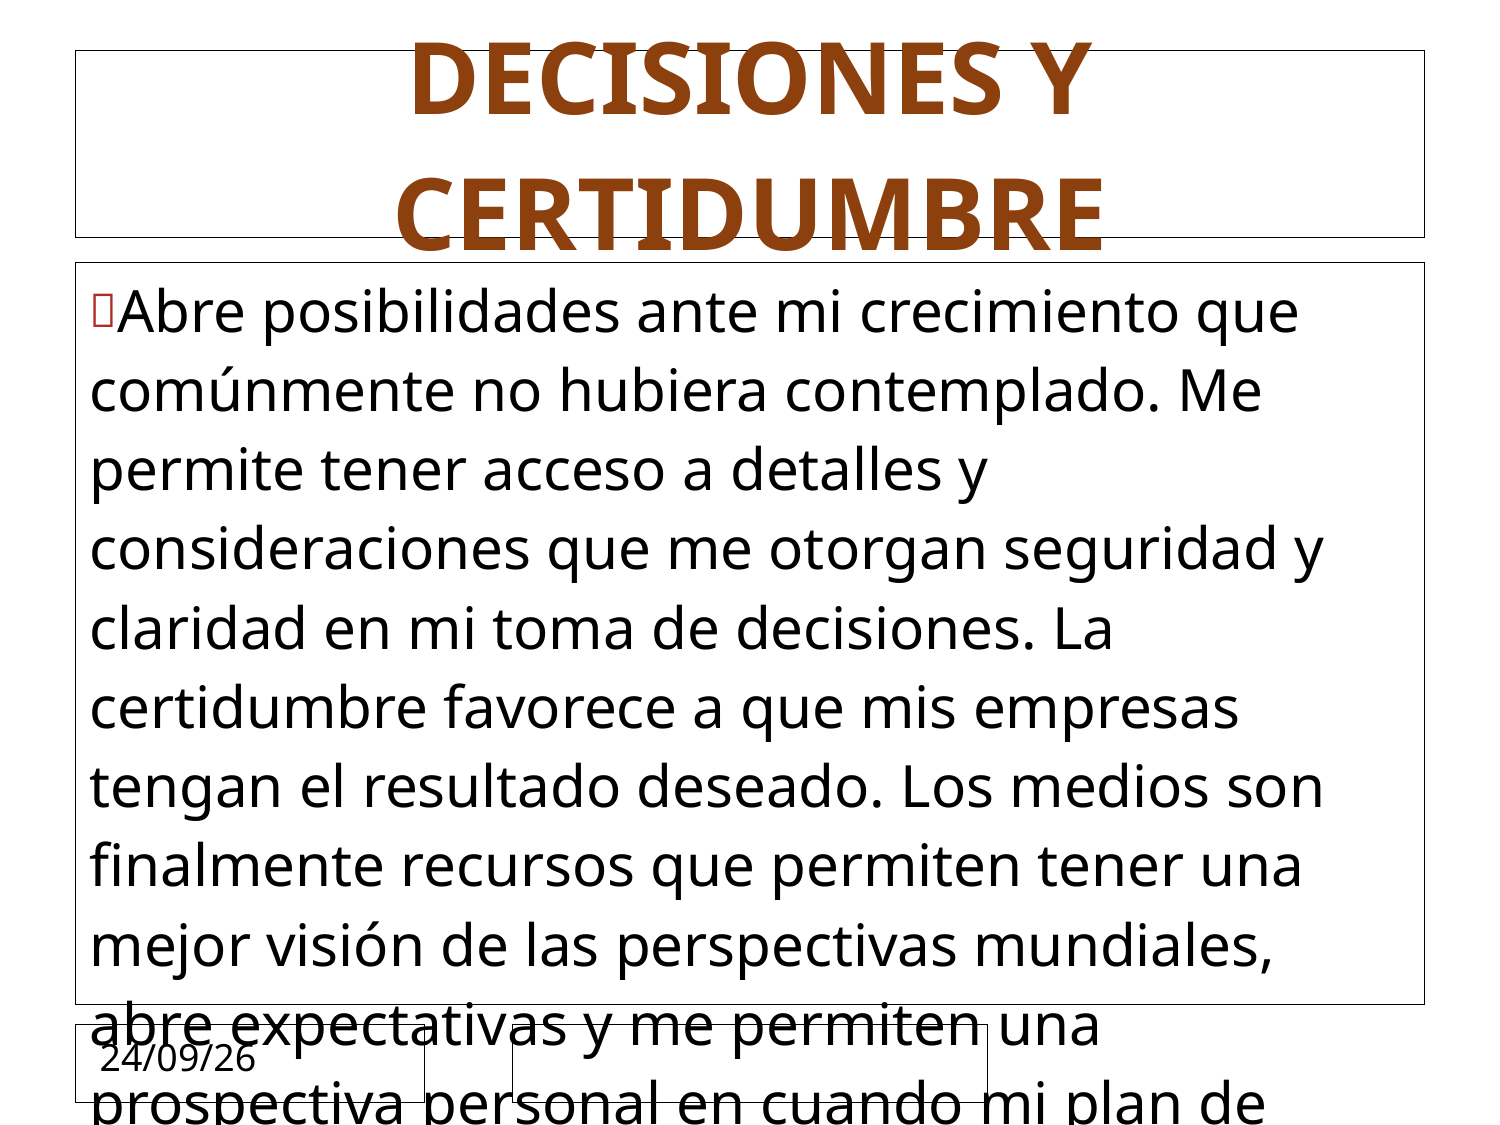

# DECISIONES Y CERTIDUMBRE
Abre posibilidades ante mi crecimiento que comúnmente no hubiera contemplado. Me permite tener acceso a detalles y consideraciones que me otorgan seguridad y claridad en mi toma de decisiones. La certidumbre favorece a que mis empresas tengan el resultado deseado. Los medios son finalmente recursos que permiten tener una mejor visión de las perspectivas mundiales, abre expectativas y me permiten una prospectiva personal en cuando mi plan de vida.